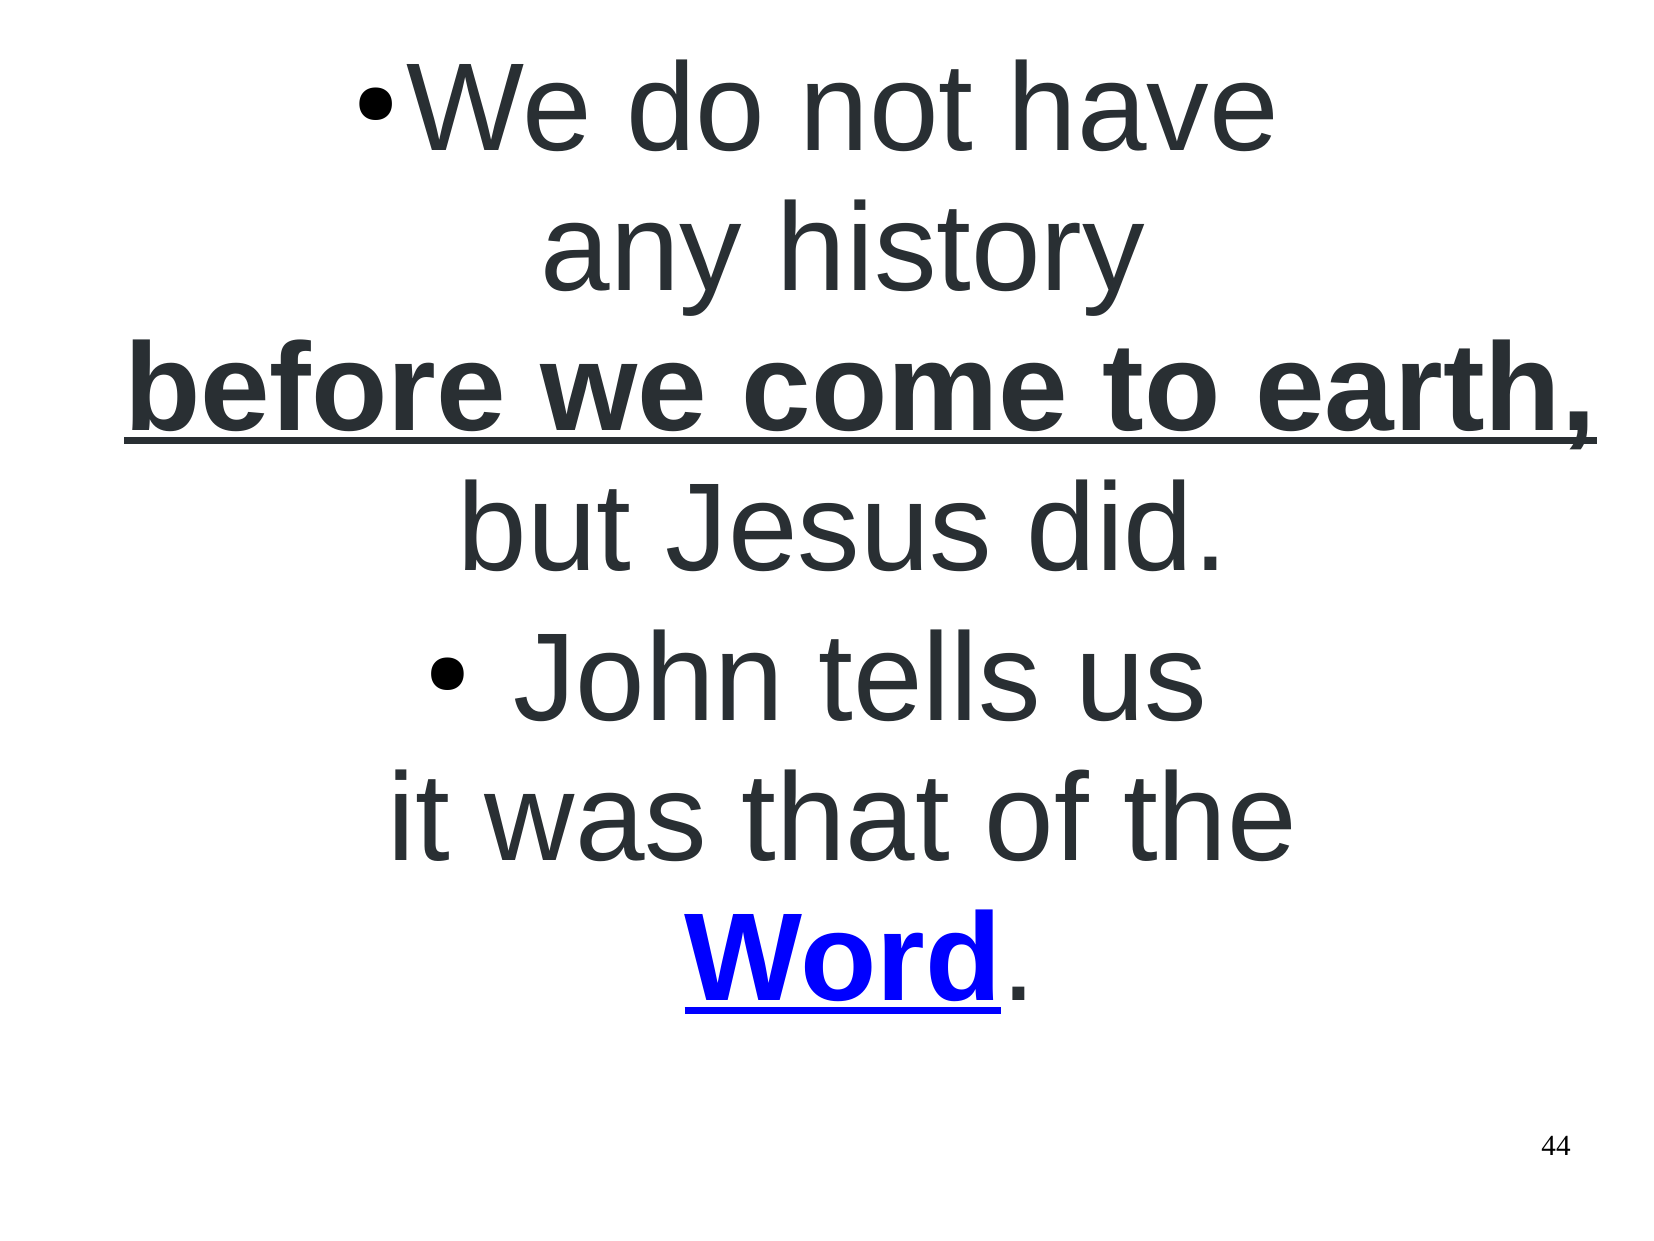

# We do not have any history before we come to earth, but Jesus did.
 John tells us
it was that of the
Word.
44